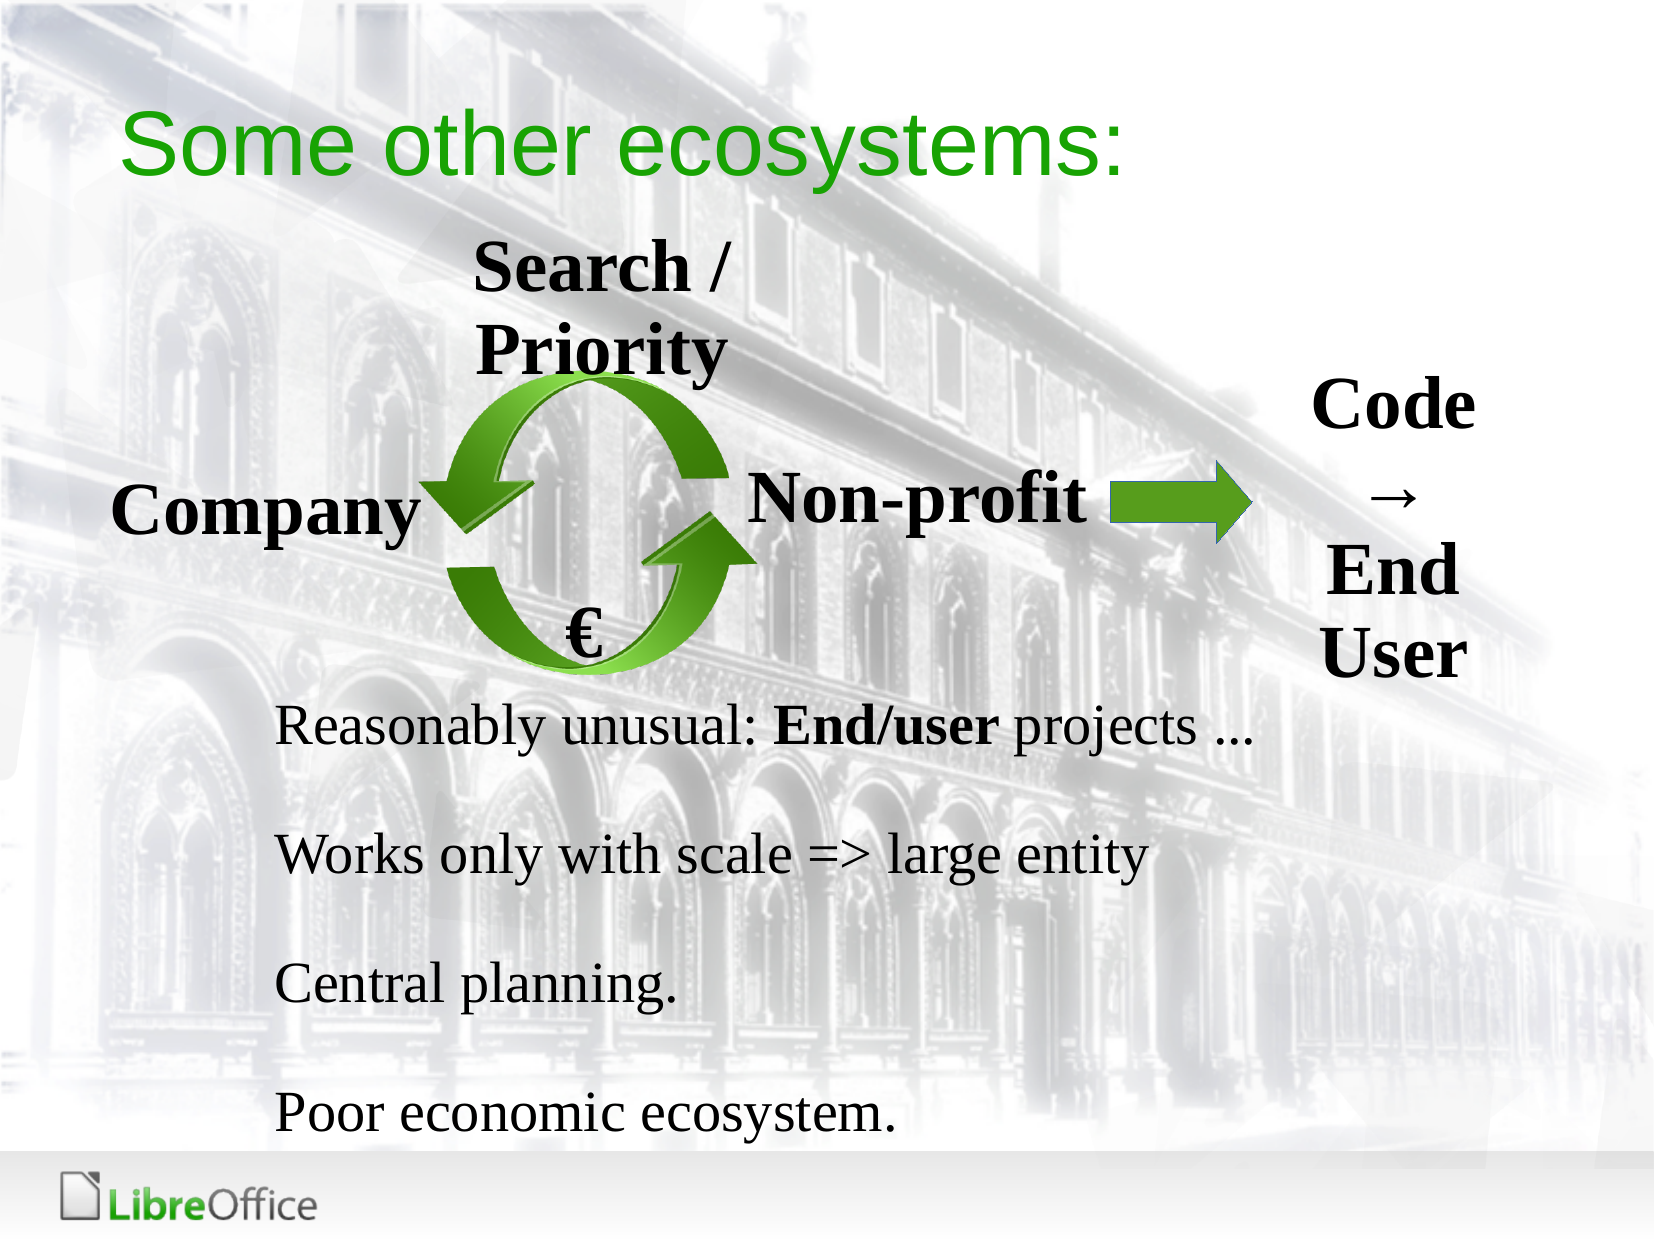

Some other ecosystems:
Search /
Priority
Code → End User
Non-profit
Company
€
Reasonably unusual: End/user projects ...
Works only with scale => large entity
Central planning.
Poor economic ecosystem.